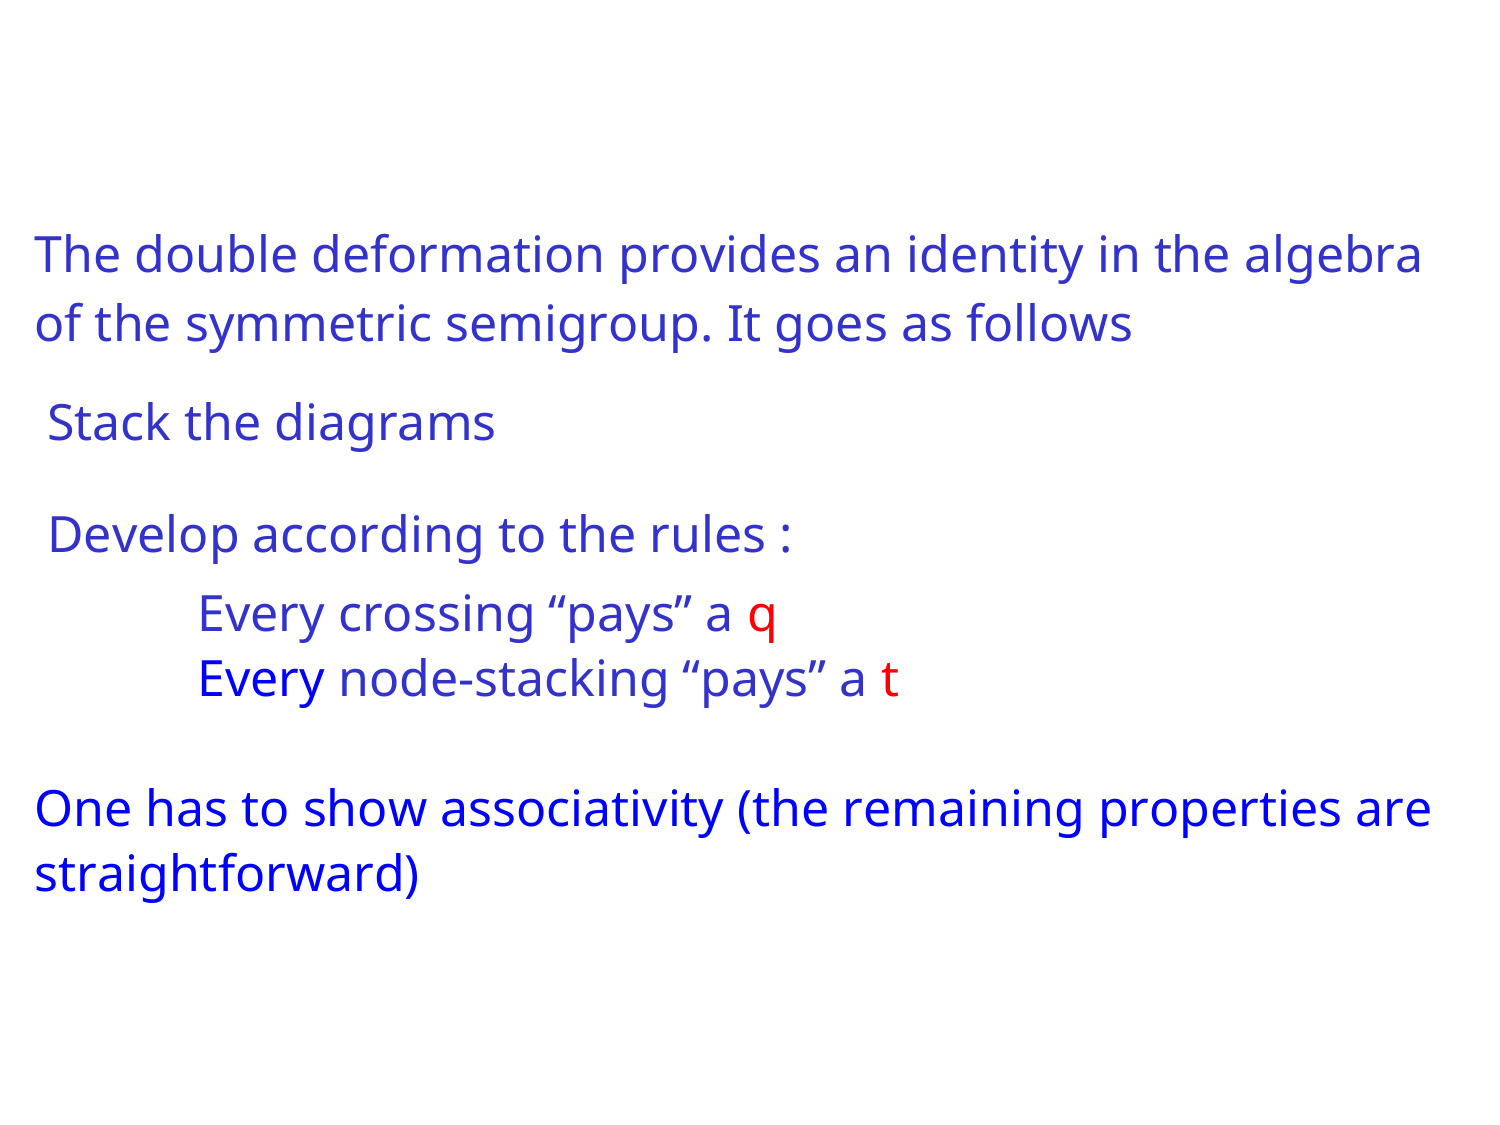

The double deformation provides an identity in the algebra of the symmetric semigroup. It goes as follows
 Stack the diagrams
 Develop according to the rules :
 Every crossing “pays” a q
 Every node-stacking “pays” a t
One has to show associativity (the remaining properties are straightforward)